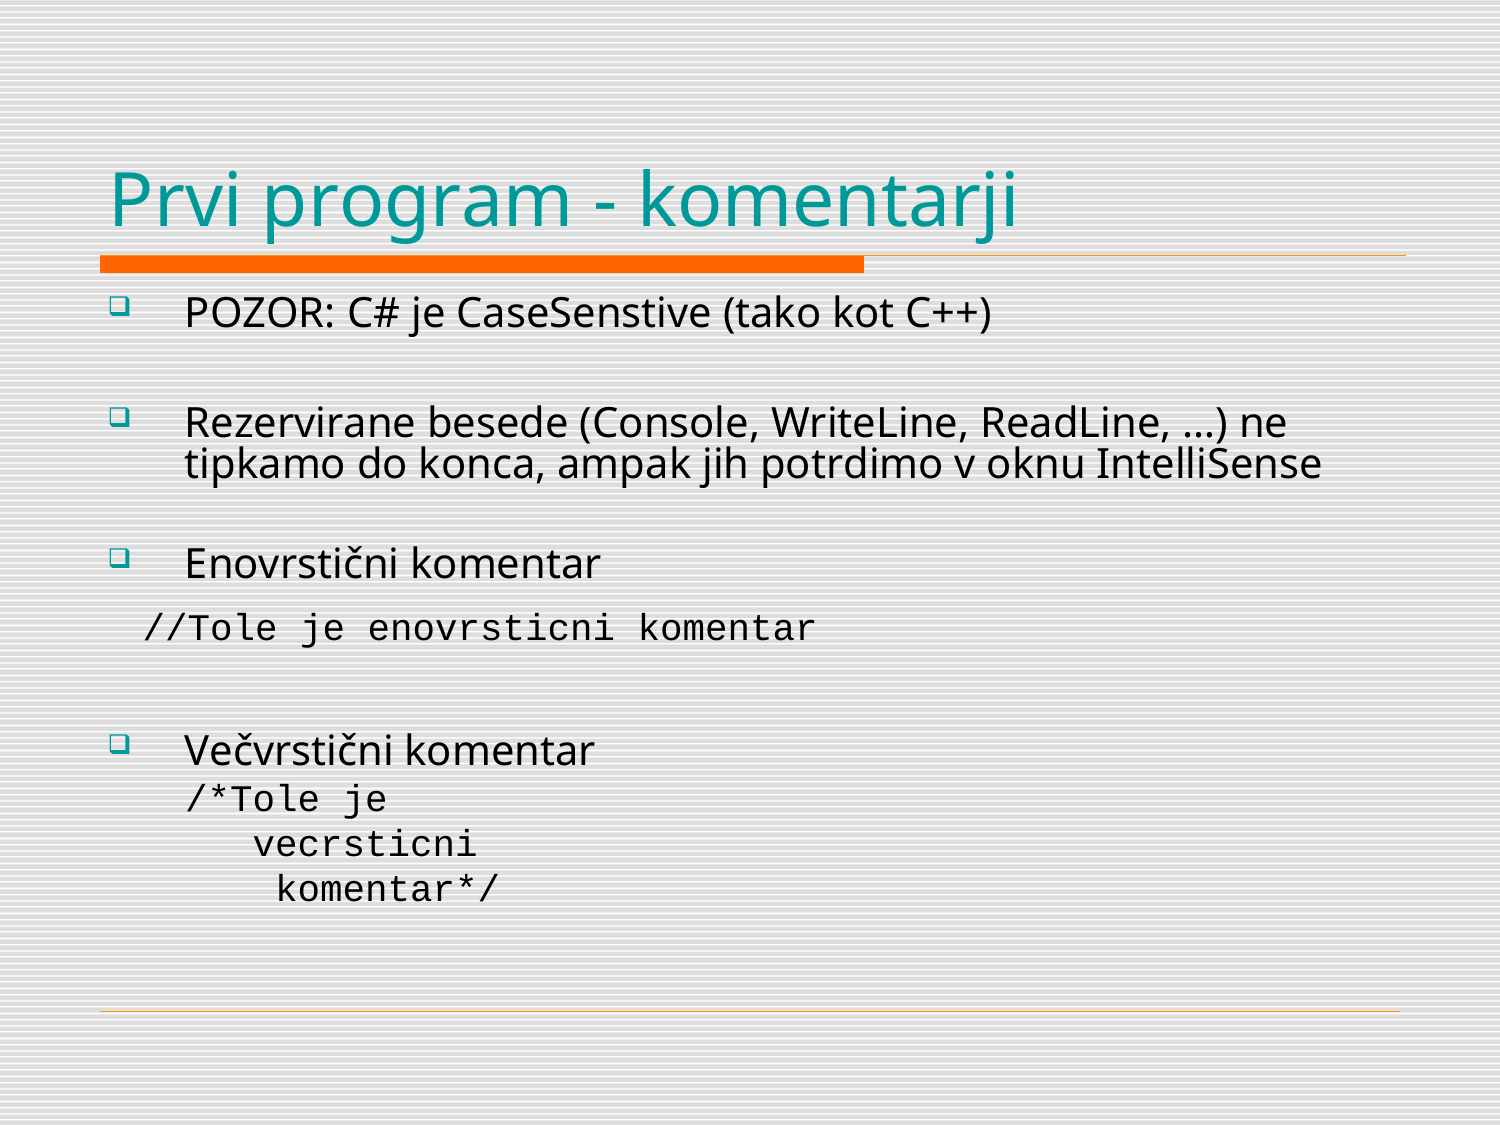

# Prvi program - komentarji
POZOR: C# je CaseSenstive (tako kot C++)
Rezervirane besede (Console, WriteLine, ReadLine, …) ne tipkamo do konca, ampak jih potrdimo v oknu IntelliSense
Enovrstični komentar
 //Tole je enovrsticni komentar
Večvrstični komentar
/*Tole je
 vecrsticni
 komentar*/